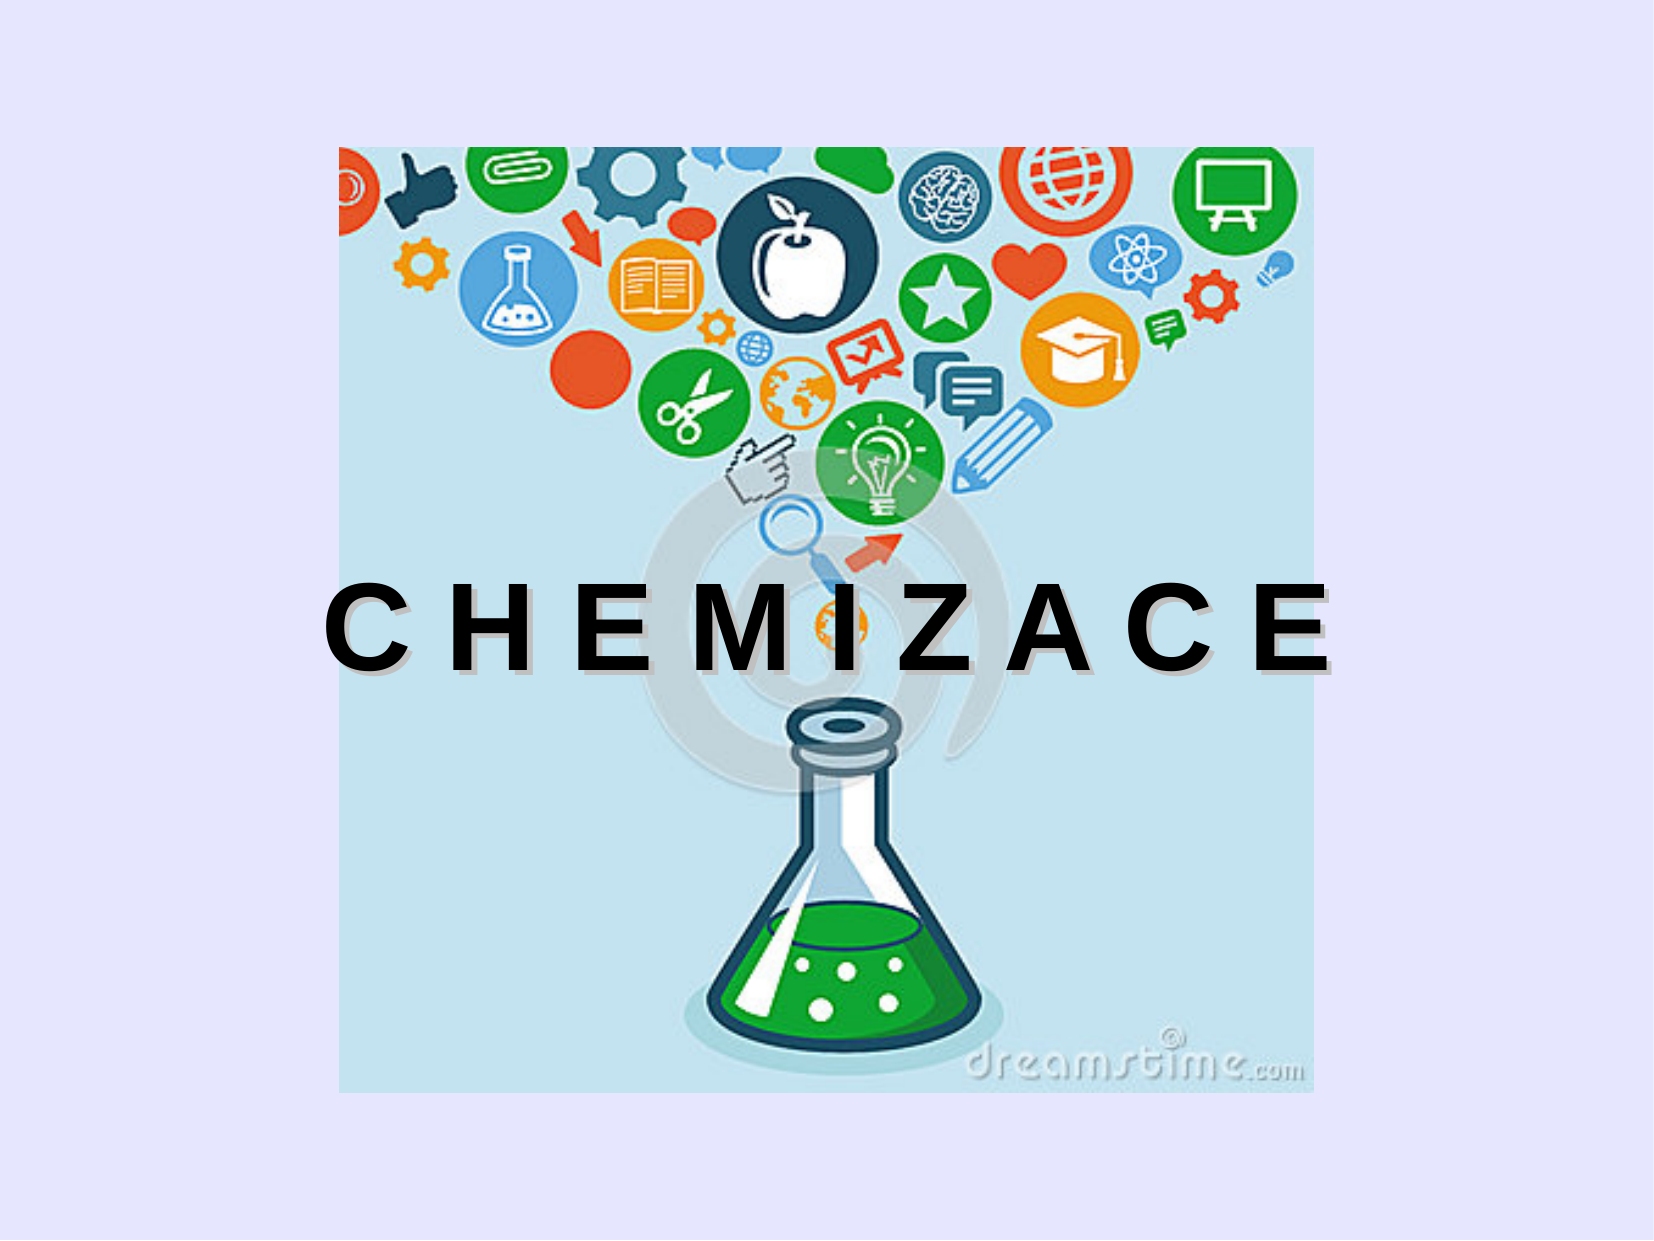

# C H E M I Z A C E